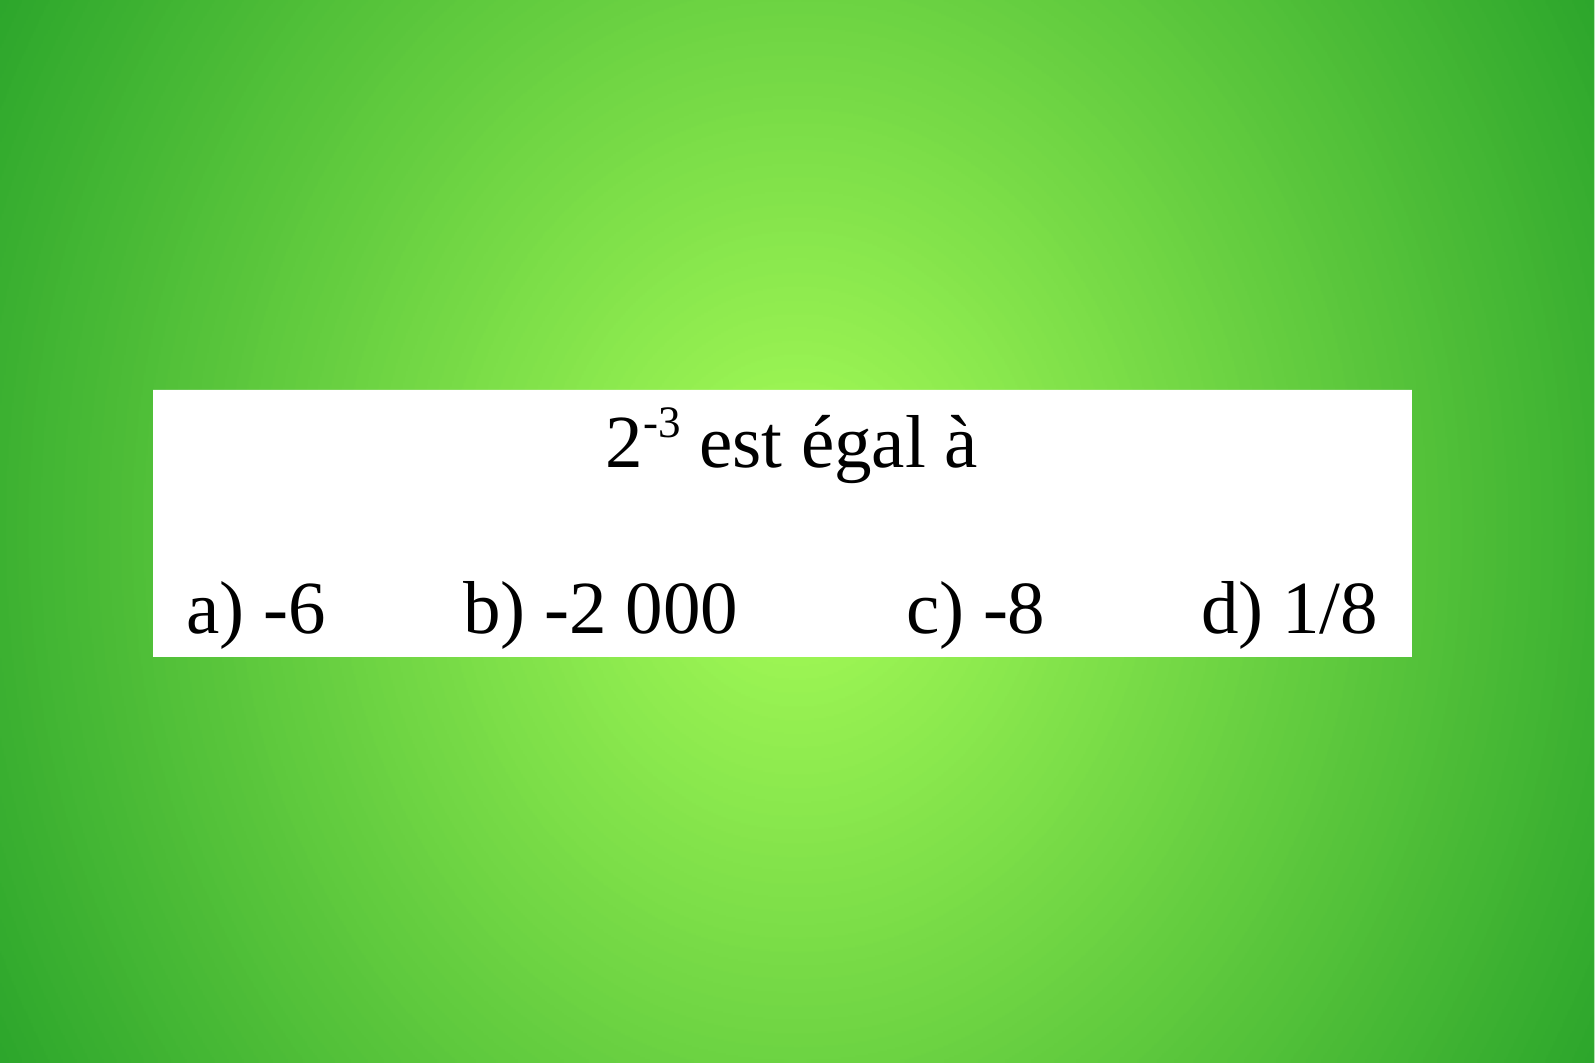

2-3 est égal à
 a) -6		b) -2 000			c) -8			d) 1/8